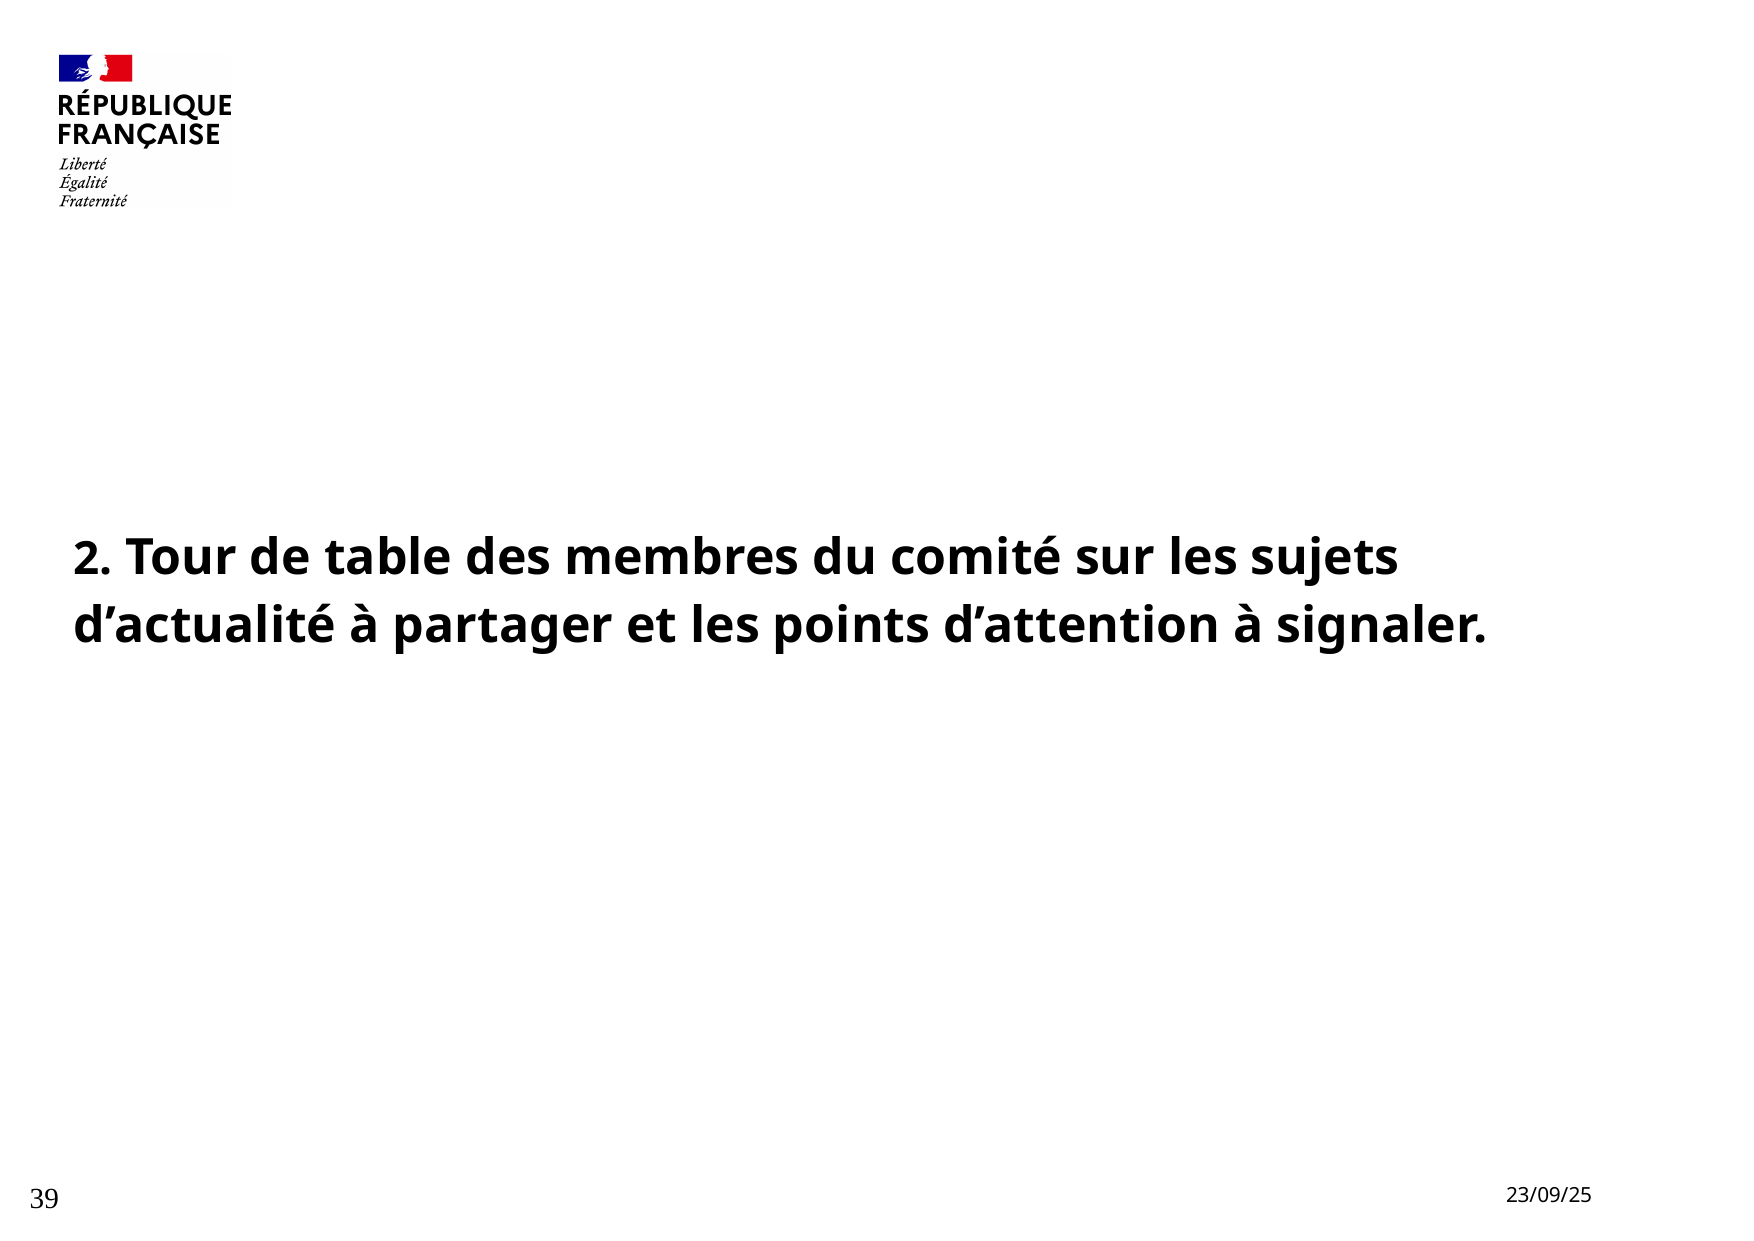

2. Tour de table des membres du comité sur les sujets d’actualité à partager et les points d’attention à signaler.